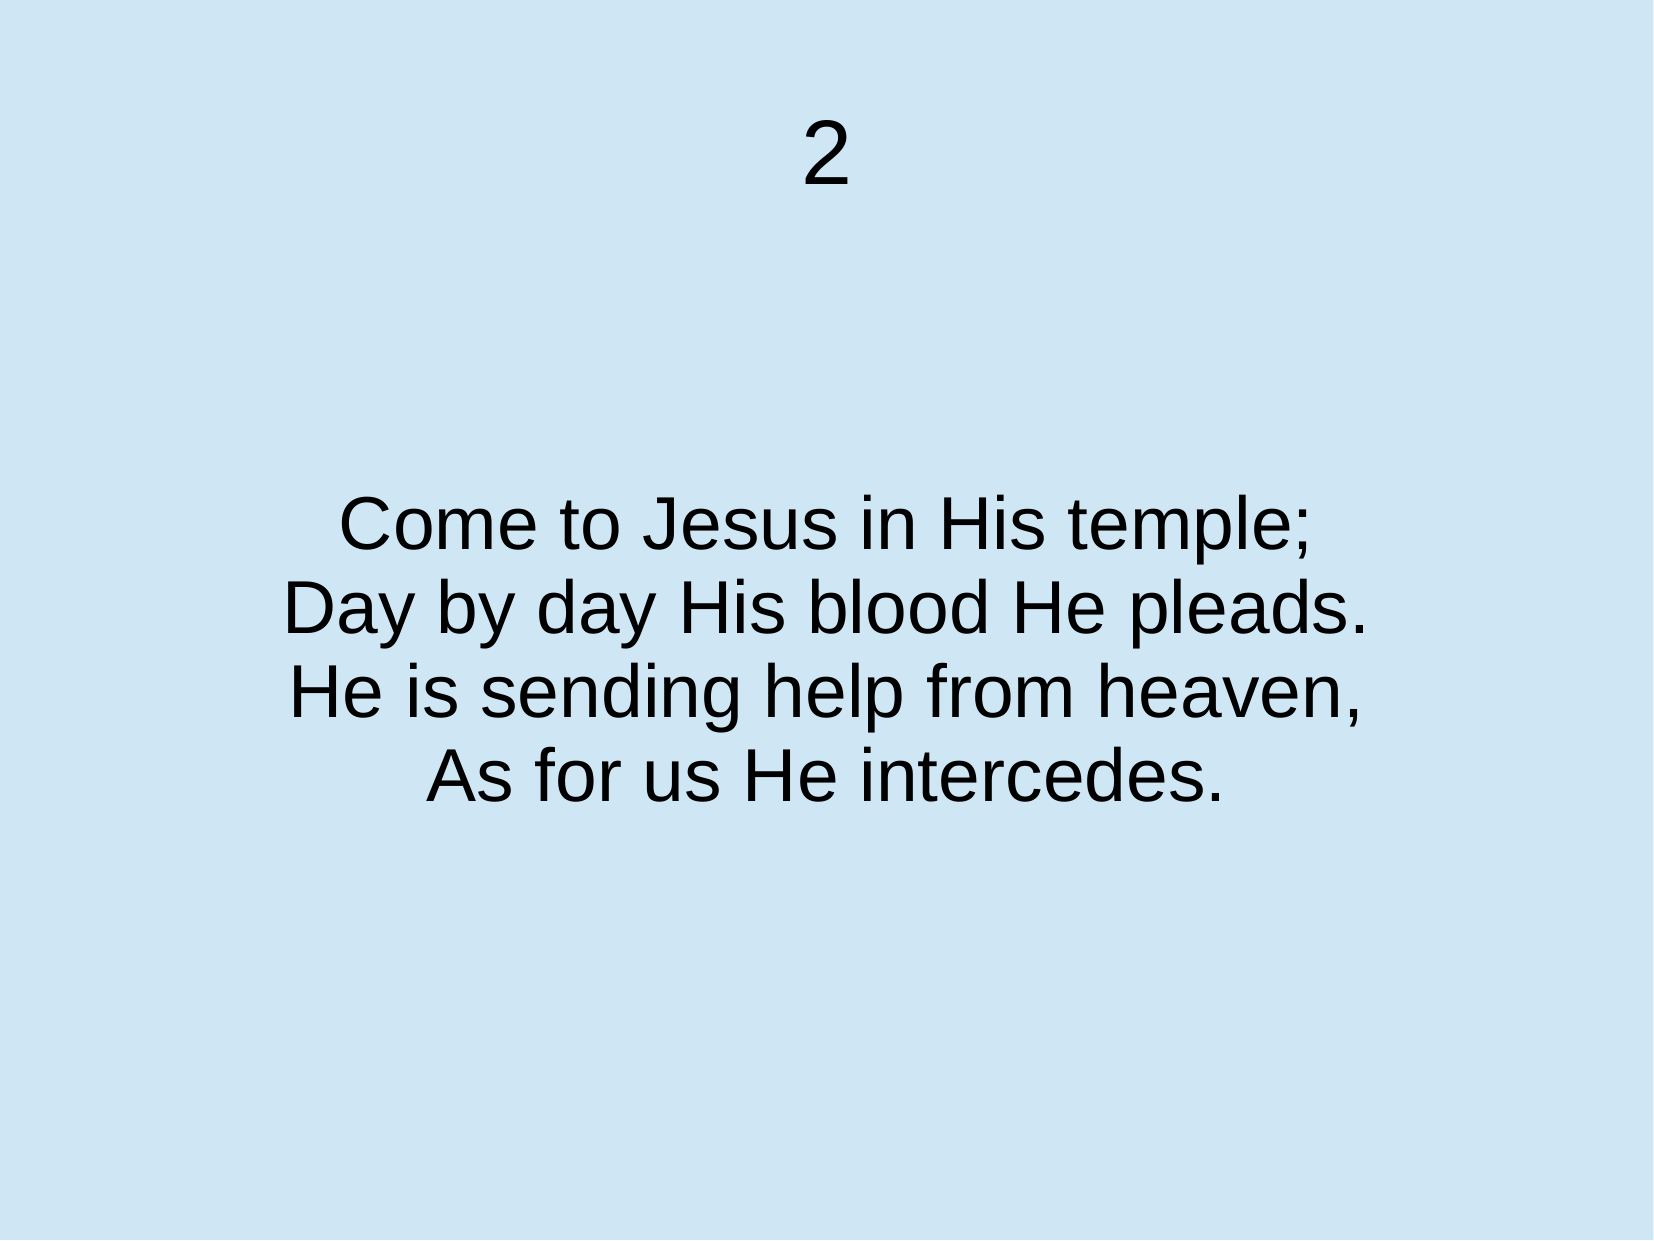

# 2
Come to Jesus in His temple;
Day by day His blood He pleads.
He is sending help from heaven,
As for us He intercedes.